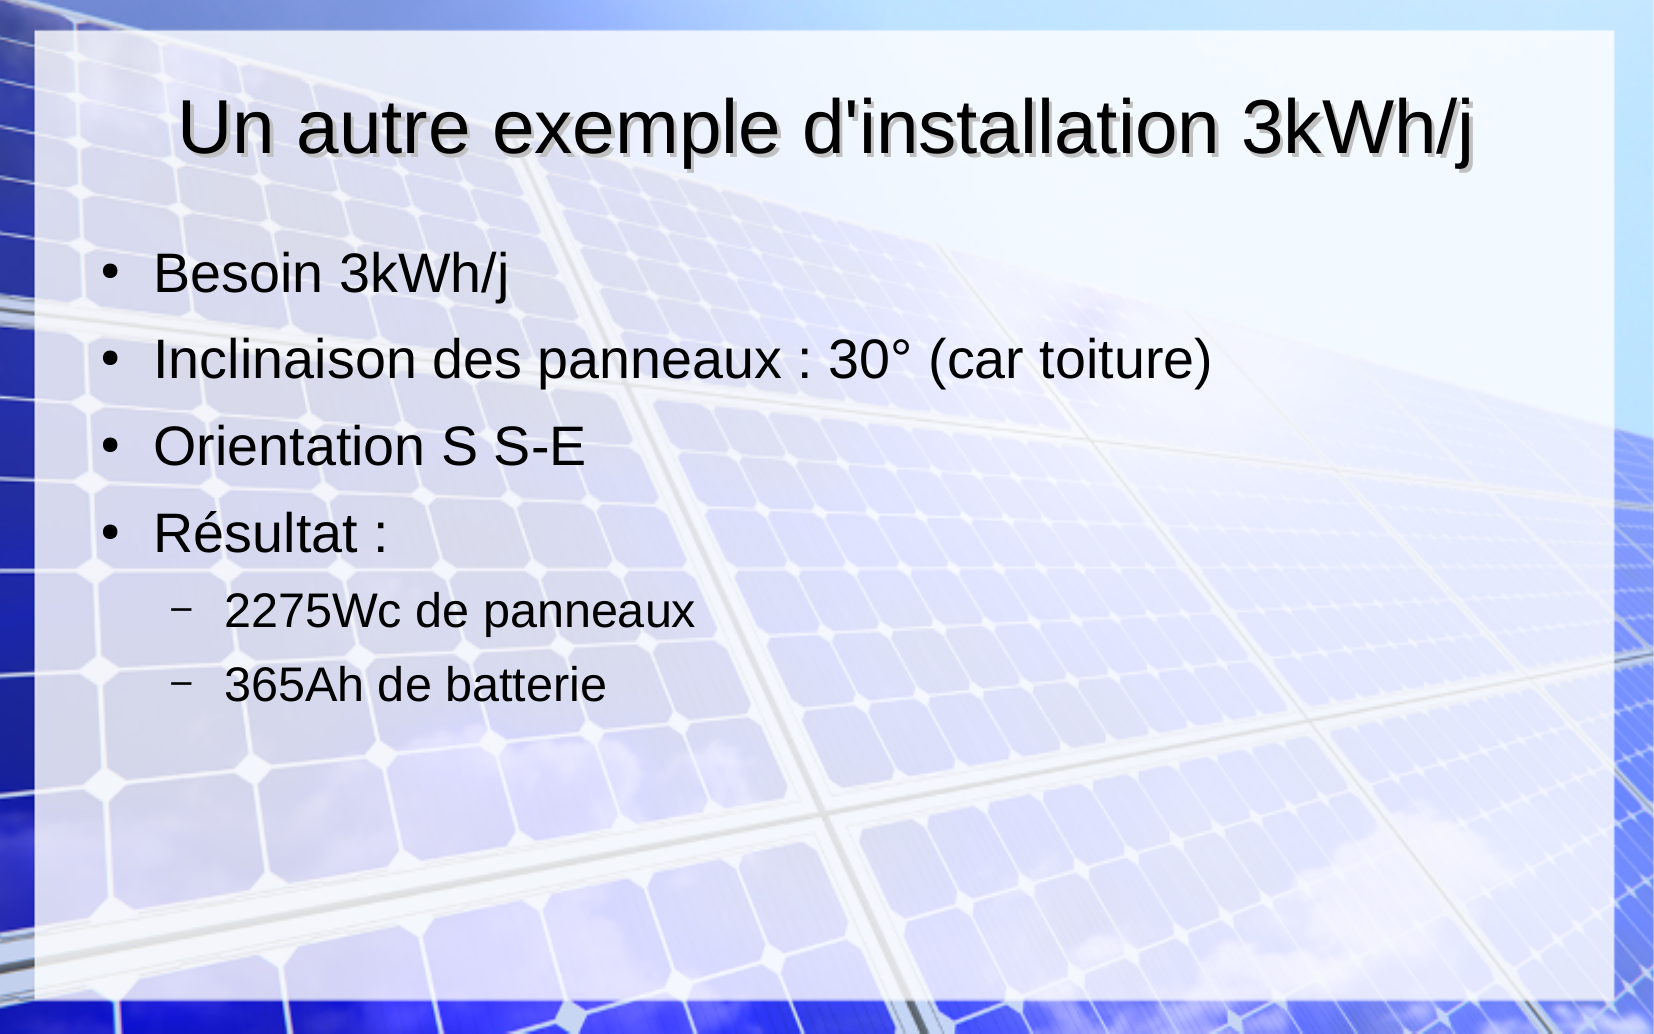

# Un autre exemple d'installation 3kWh/j
Besoin 3kWh/j
Inclinaison des panneaux : 30° (car toiture)
Orientation S S-E
Résultat :
2275Wc de panneaux
365Ah de batterie